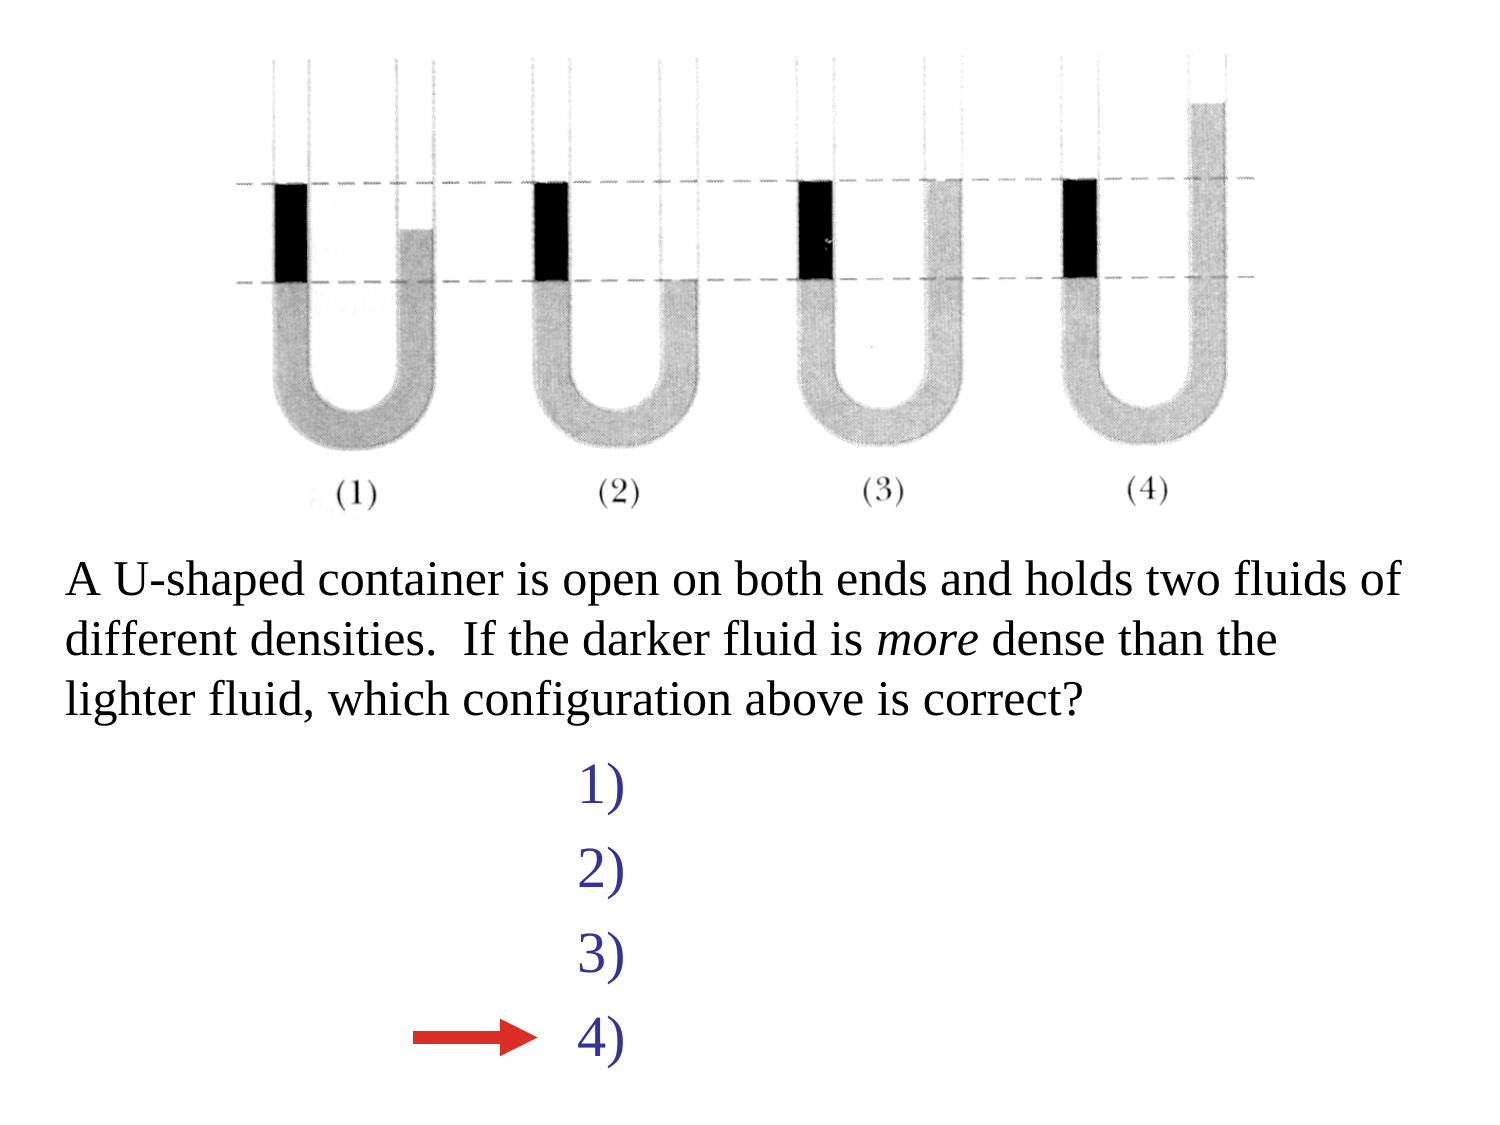

A U-shaped container is open on both ends and holds two fluids of different densities. If the darker fluid is more dense than the lighter fluid, which configuration above is correct?
#